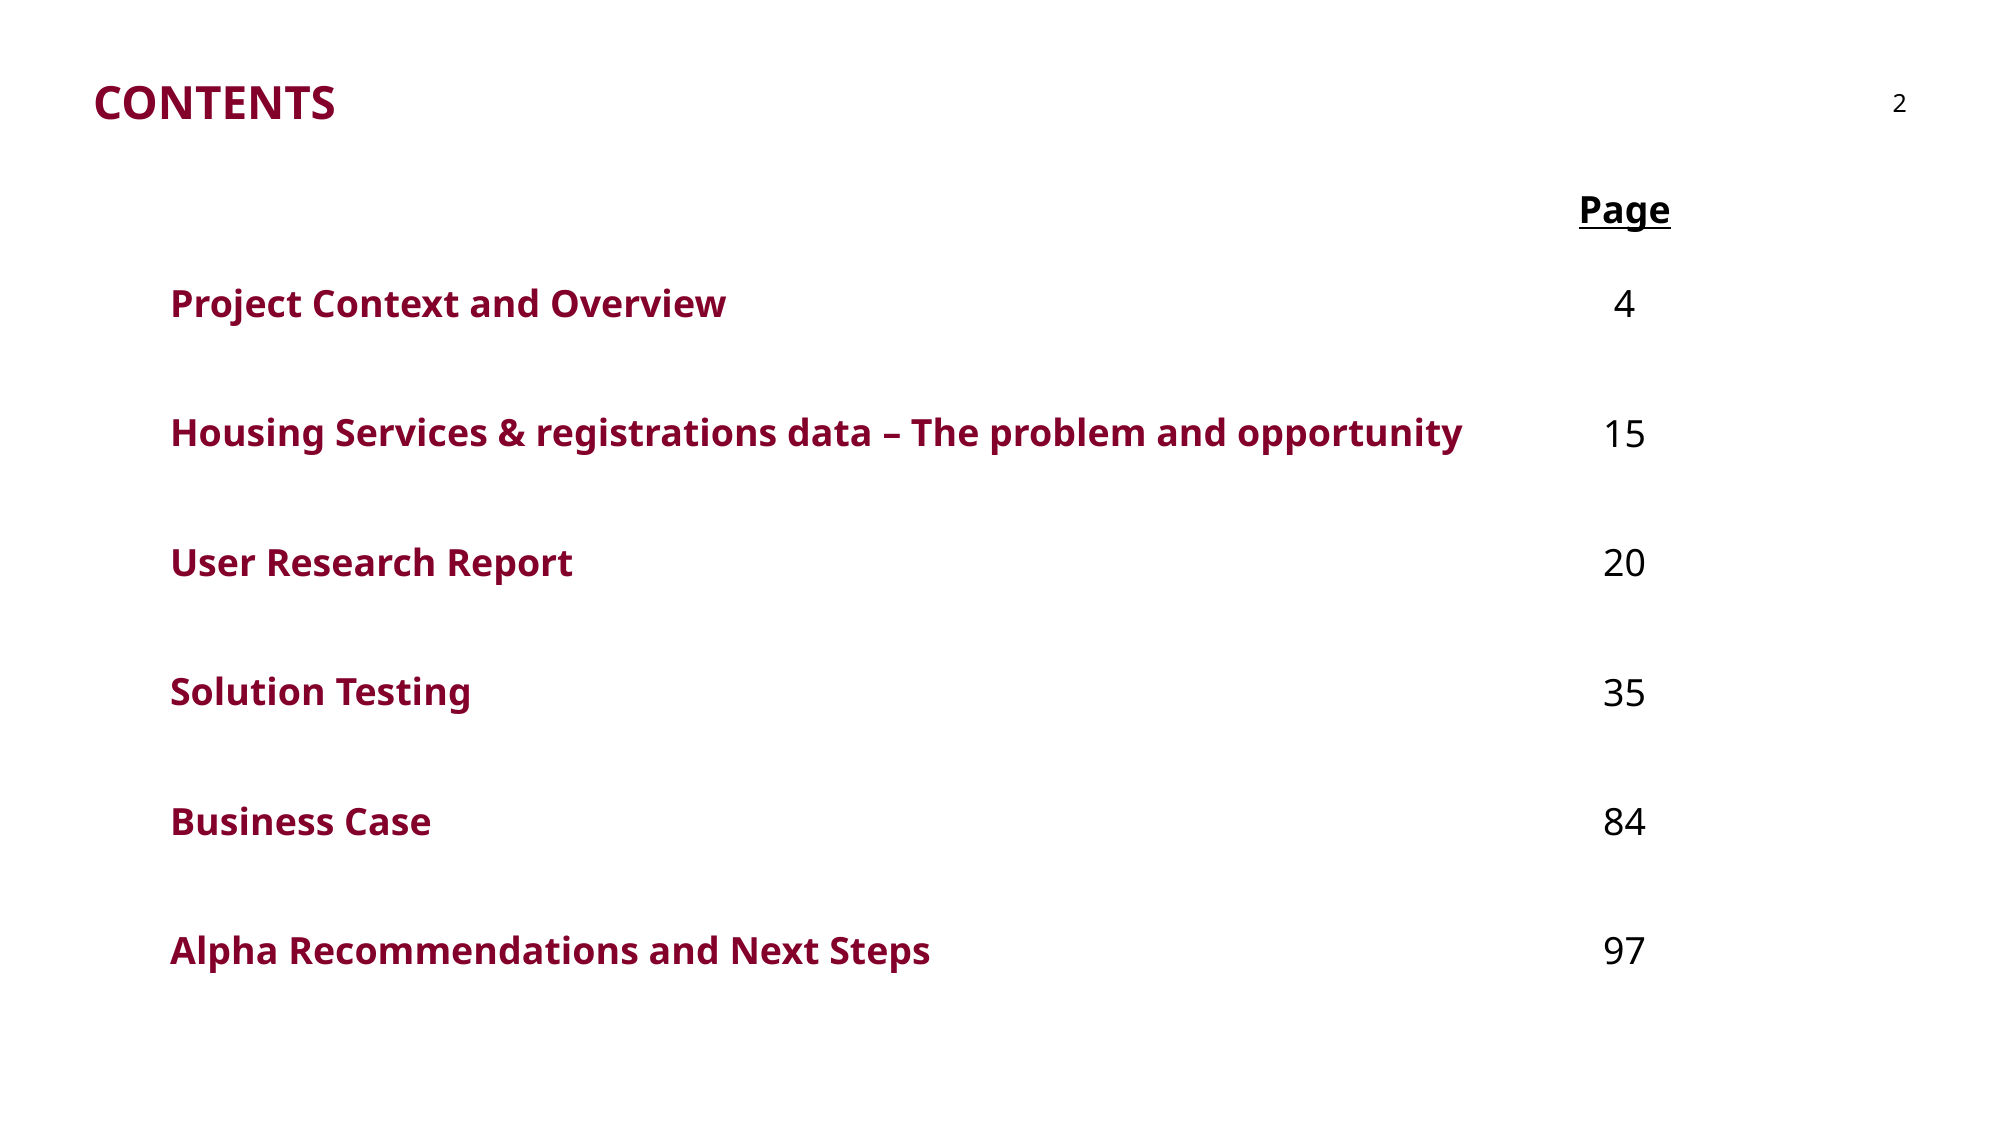

# CONTENTS
Page
Project Context and Overview
4
Housing Services & registrations data – The problem and opportunity
15
User Research Report
20
Solution Testing
35
Business Case
84
Alpha Recommendations and Next Steps
97